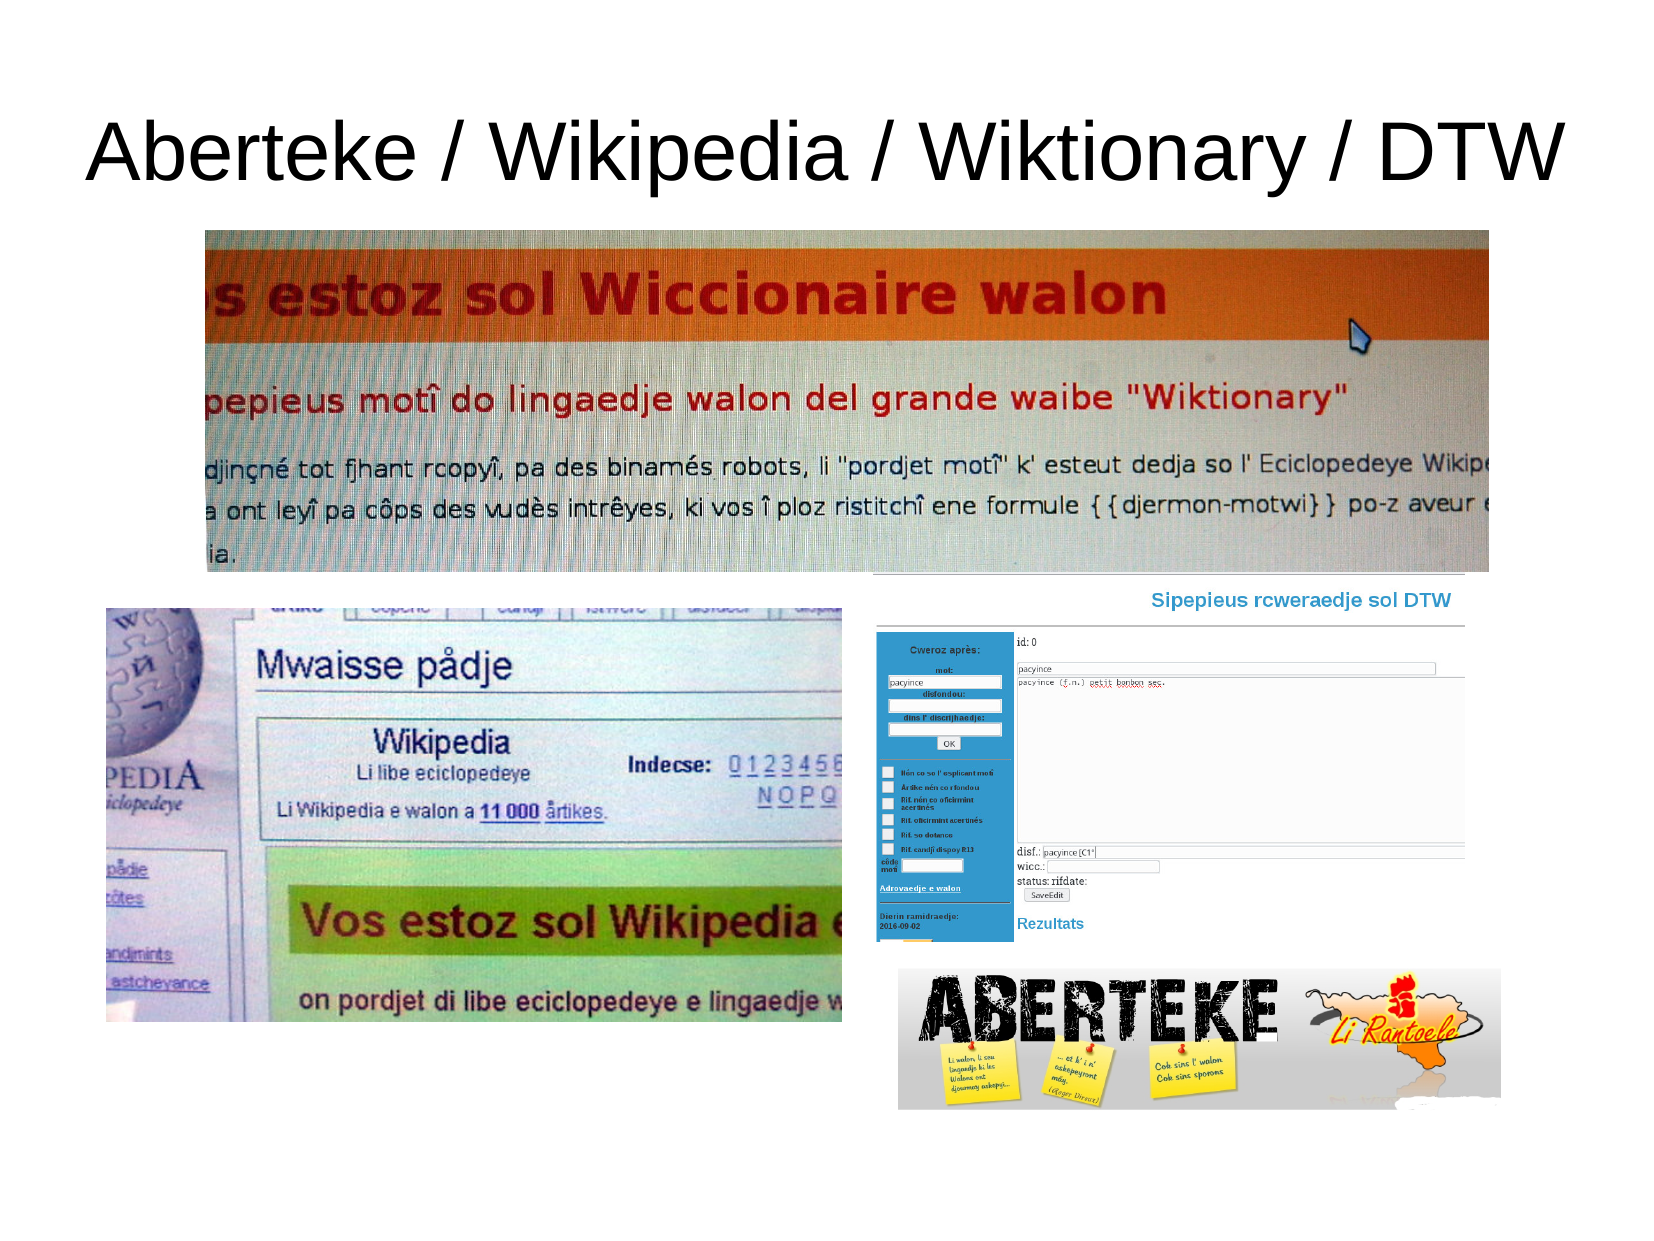

# Aberteke / Wikipedia / Wiktionary / DTW